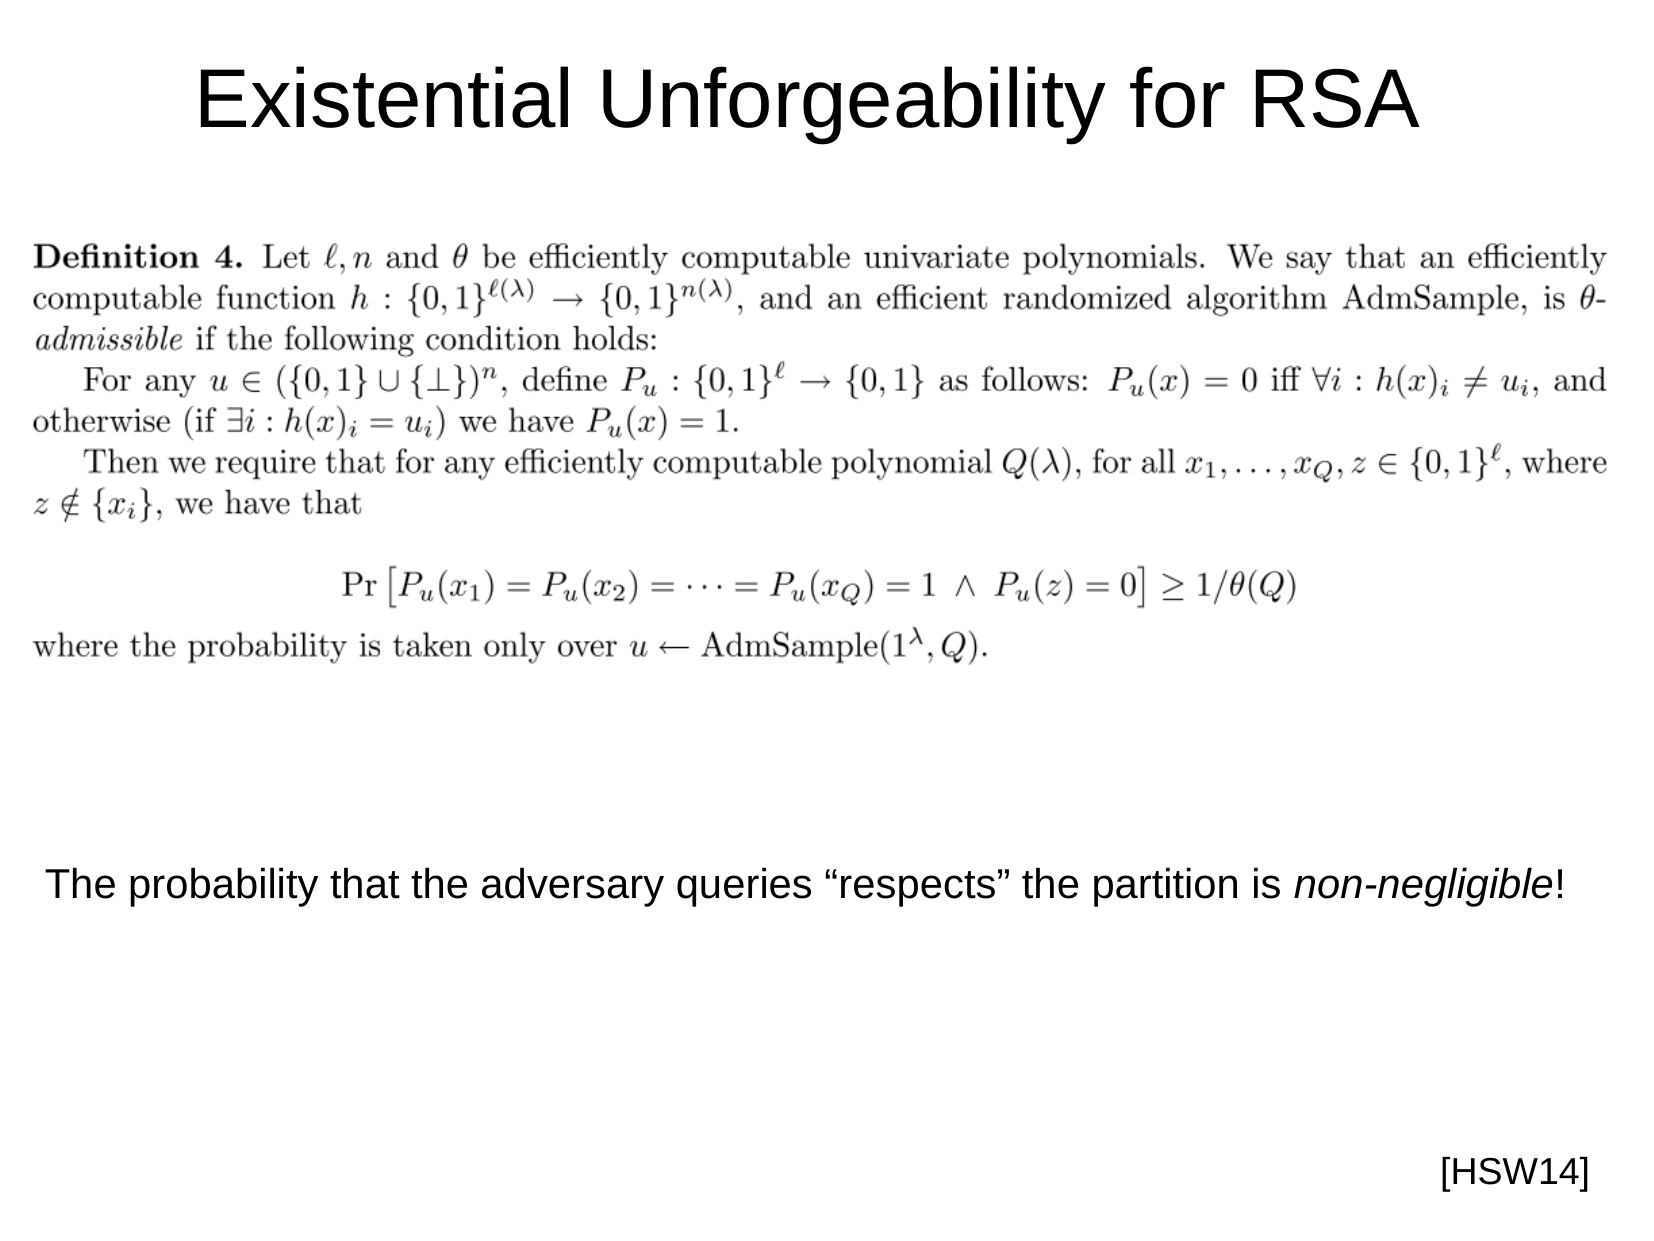

Existential Unforgeability for RSA
The probability that the adversary queries “respects” the partition is non-negligible!
[HSW14]